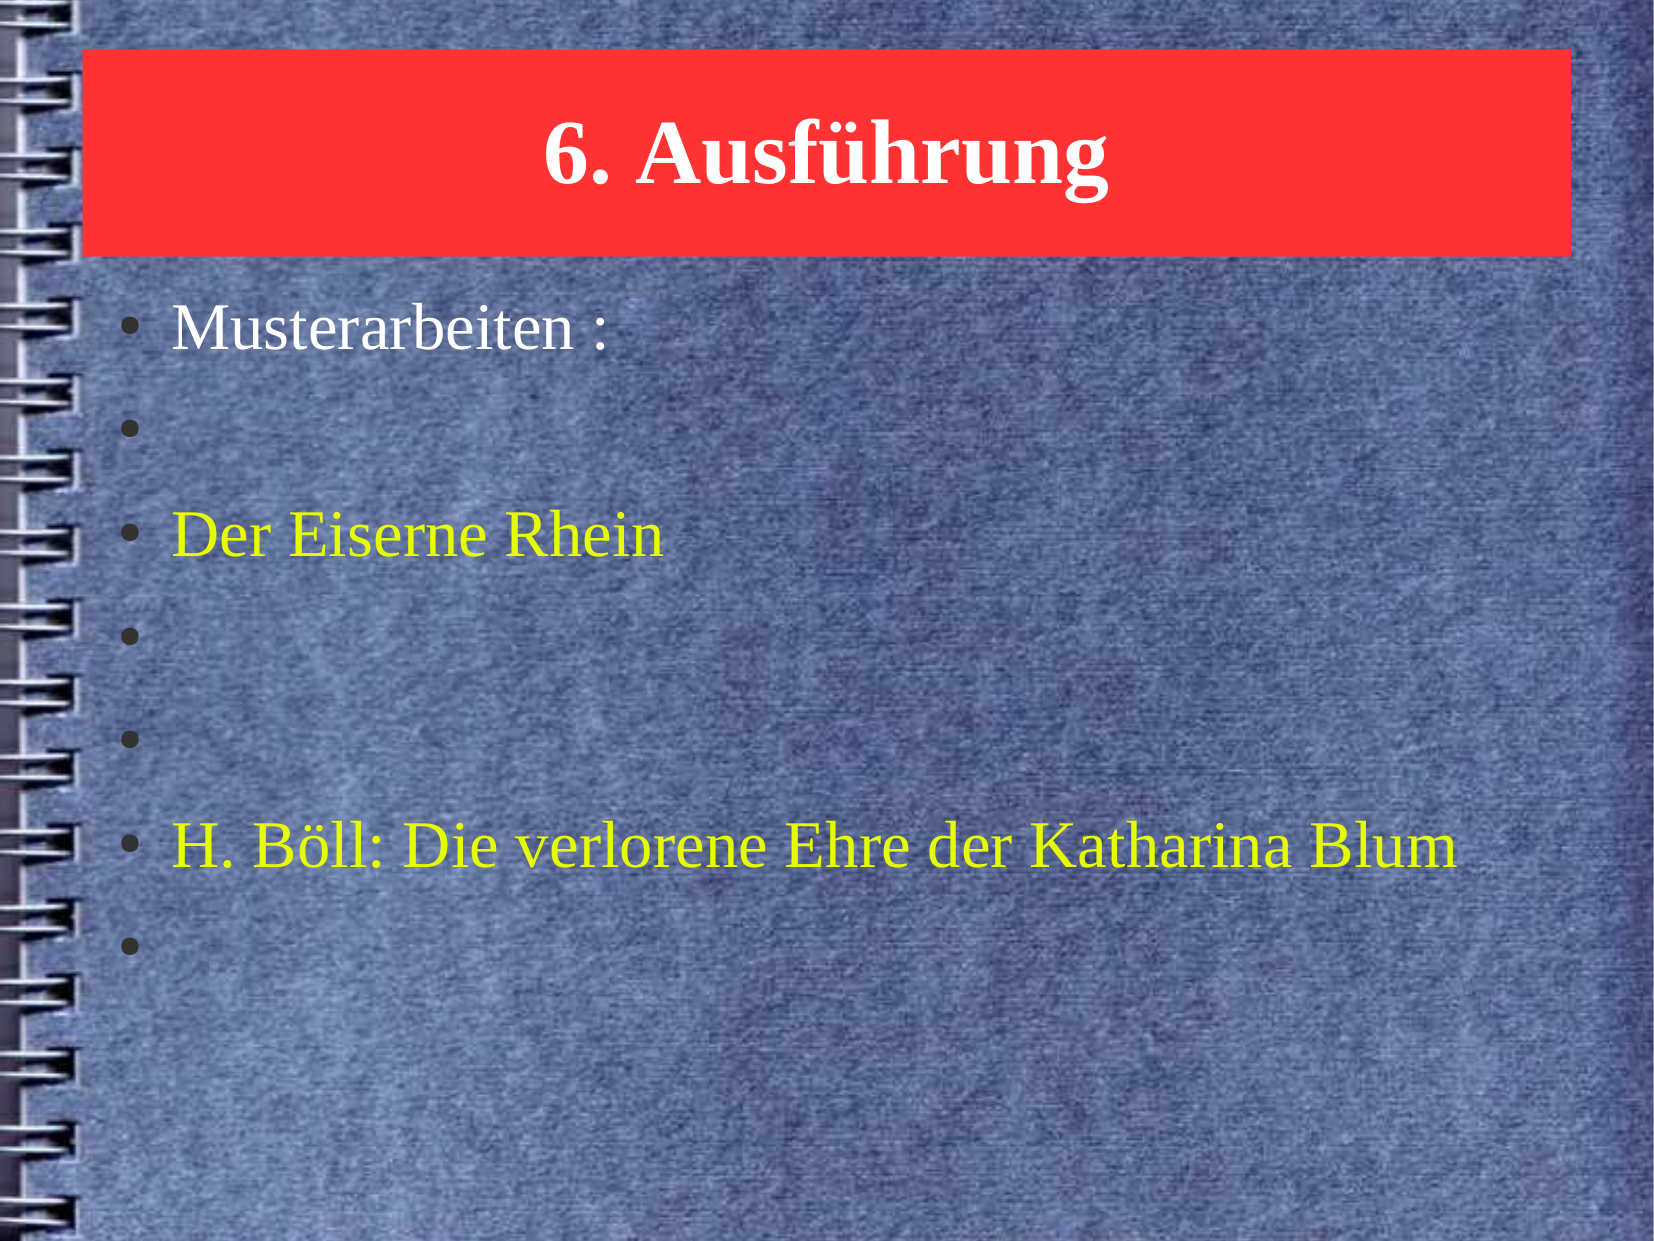

# 6. Ausführung
Musterarbeiten :
Der Eiserne Rhein
H. Böll: Die verlorene Ehre der Katharina Blum